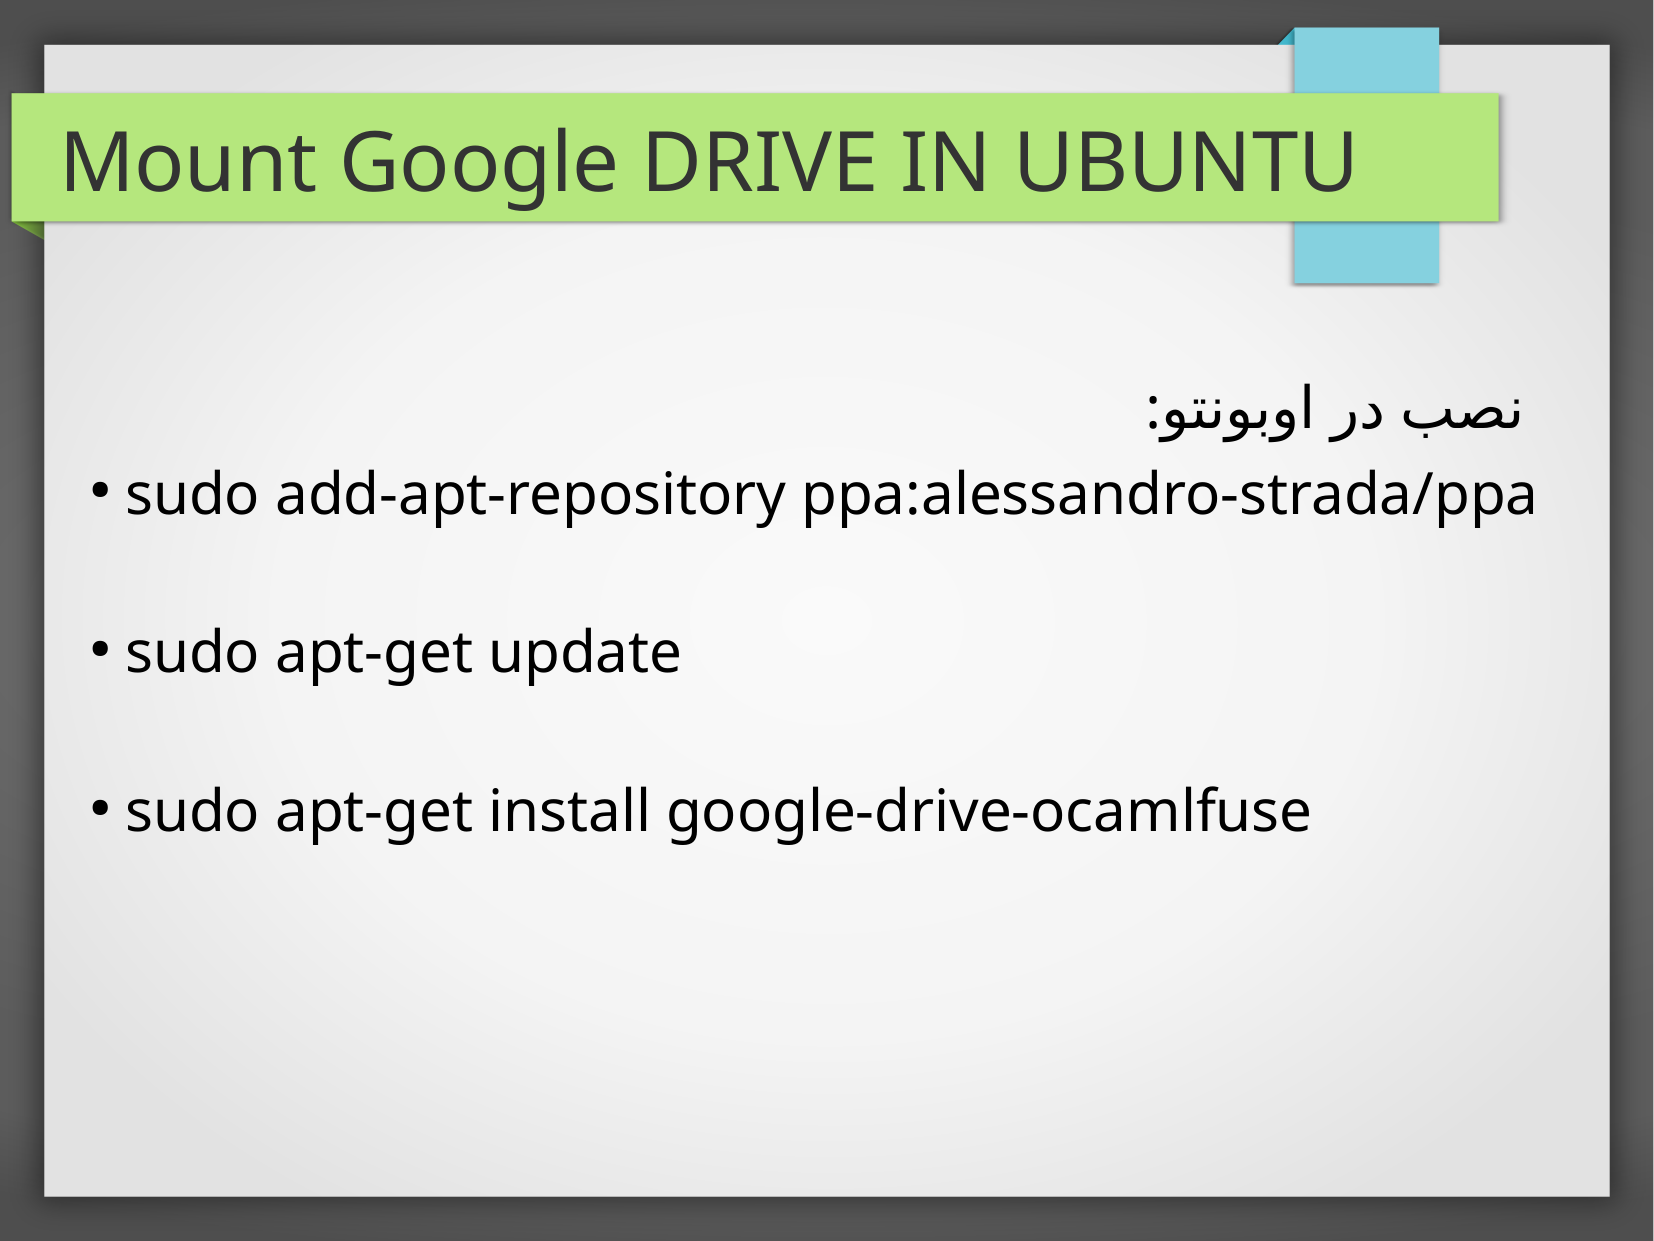

# Mount Google DRIVE IN UBUNTU
نصب در اوبونتو:
sudo add-apt-repository ppa:alessandro-strada/ppa
sudo apt-get update
sudo apt-get install google-drive-ocamlfuse